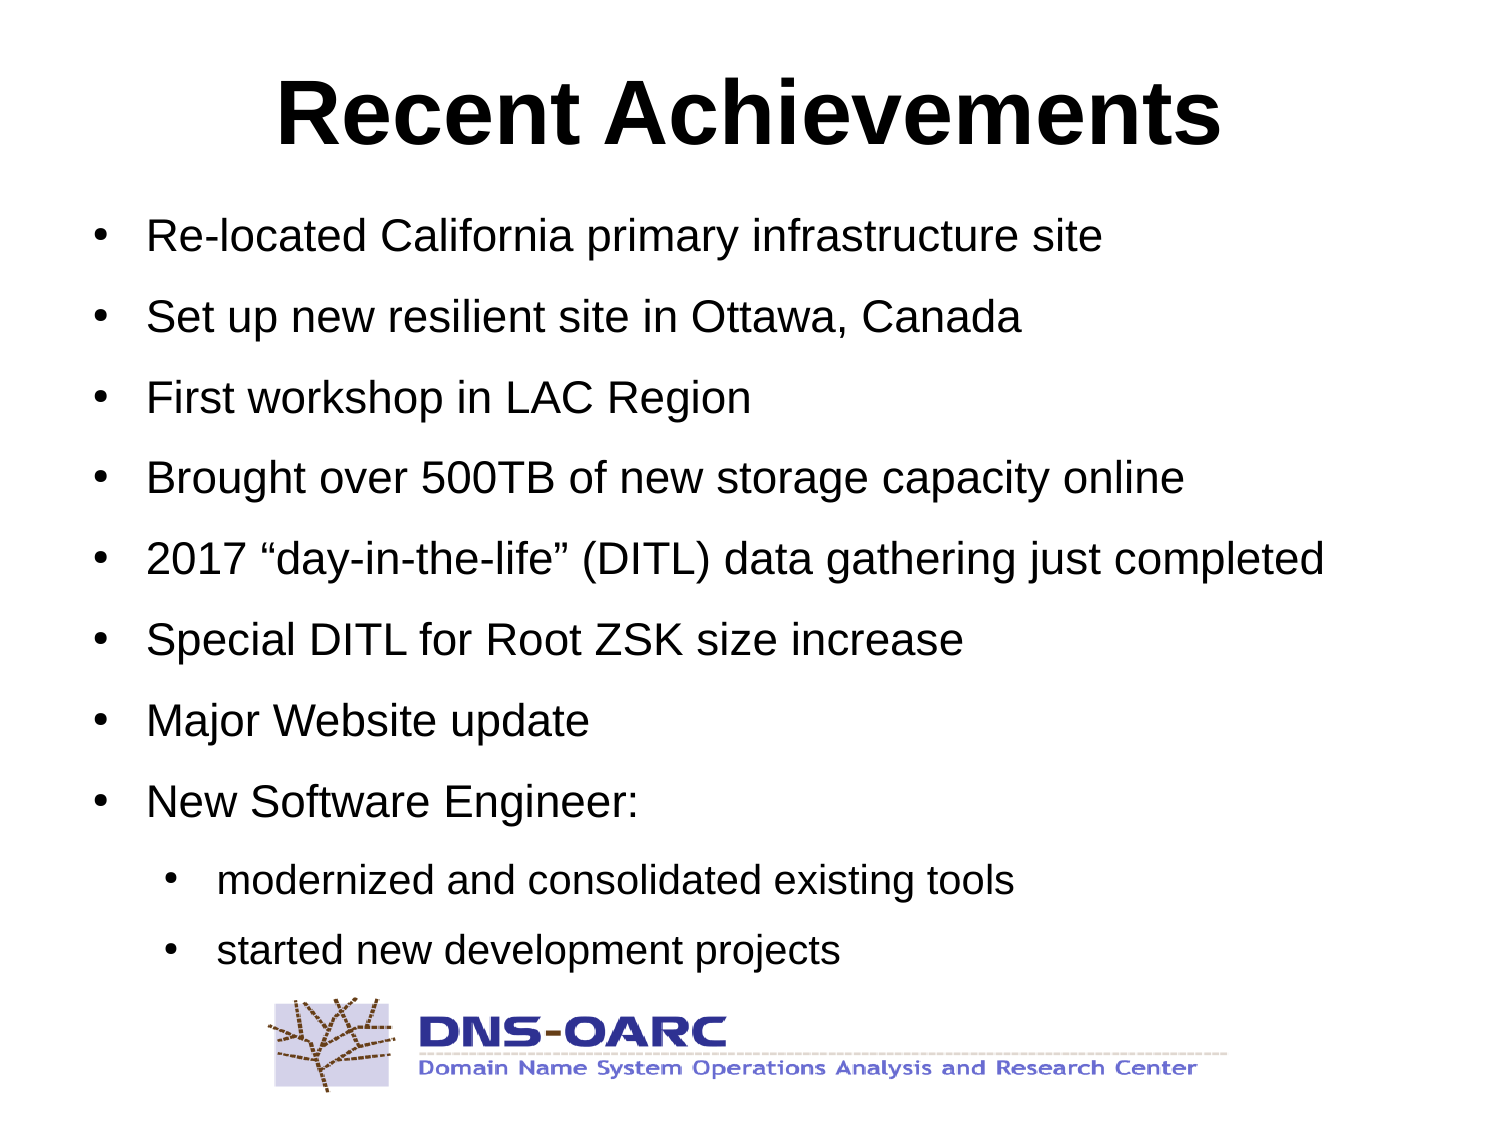

# Recent Achievements
Re-located California primary infrastructure site
Set up new resilient site in Ottawa, Canada
First workshop in LAC Region
Brought over 500TB of new storage capacity online
2017 “day-in-the-life” (DITL) data gathering just completed
Special DITL for Root ZSK size increase
Major Website update
New Software Engineer:
modernized and consolidated existing tools
started new development projects